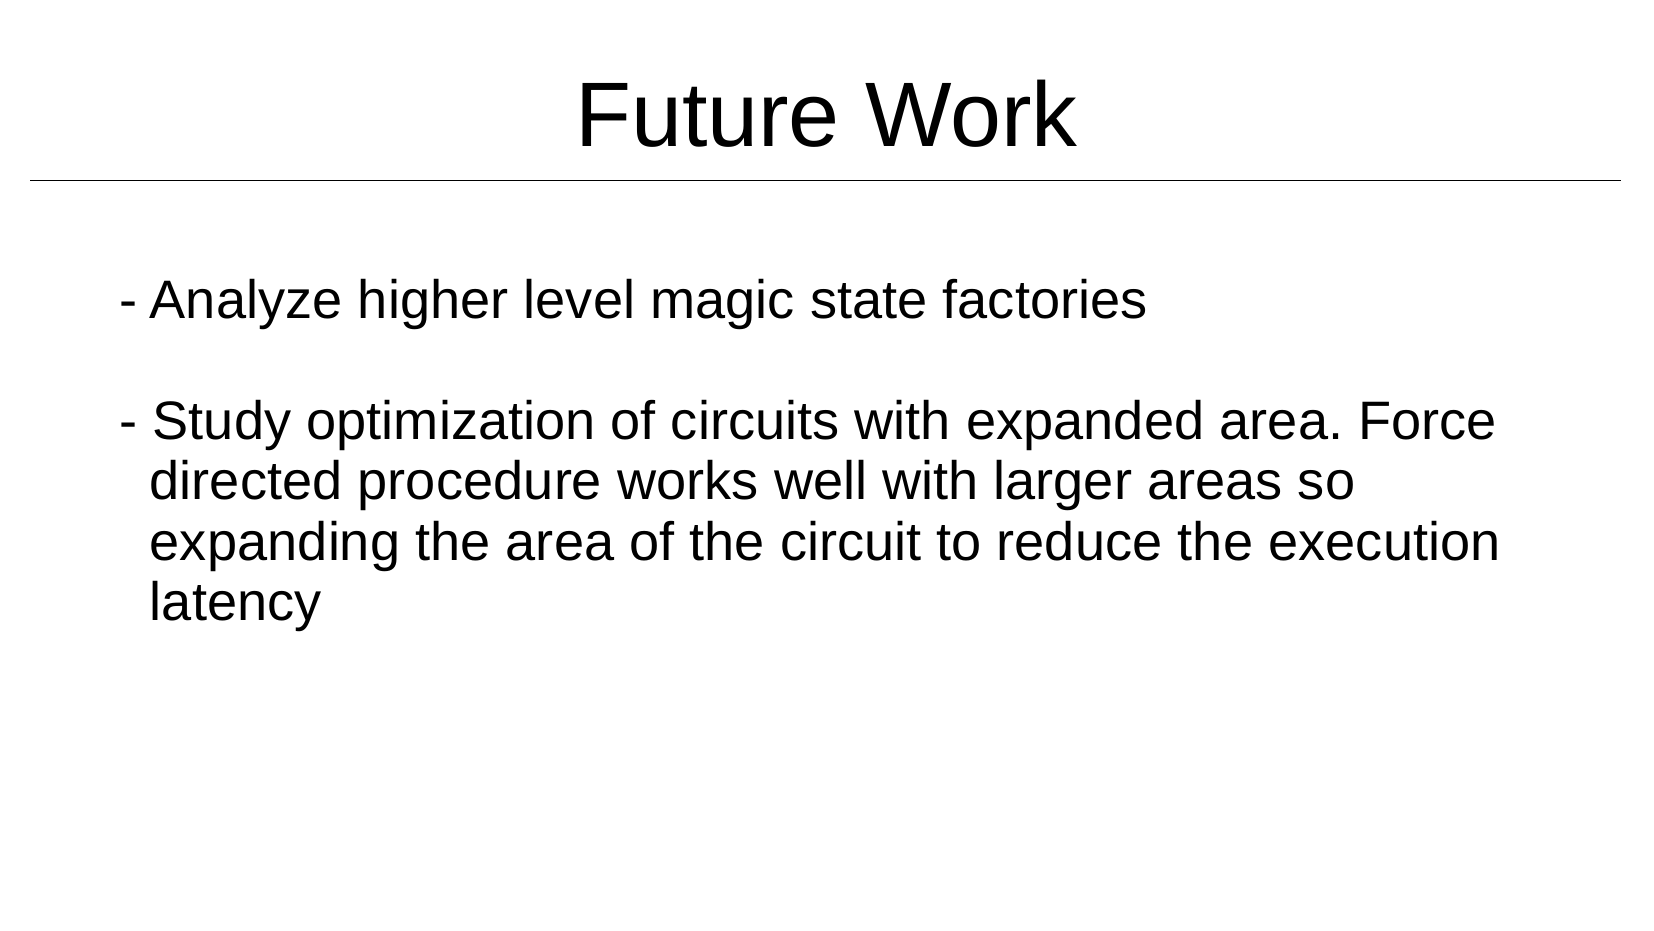

# Future Work
 - Analyze higher level magic state factories
 - Study optimization of circuits with expanded area. Force directed procedure works well with larger areas so expanding the area of the circuit to reduce the execution latency